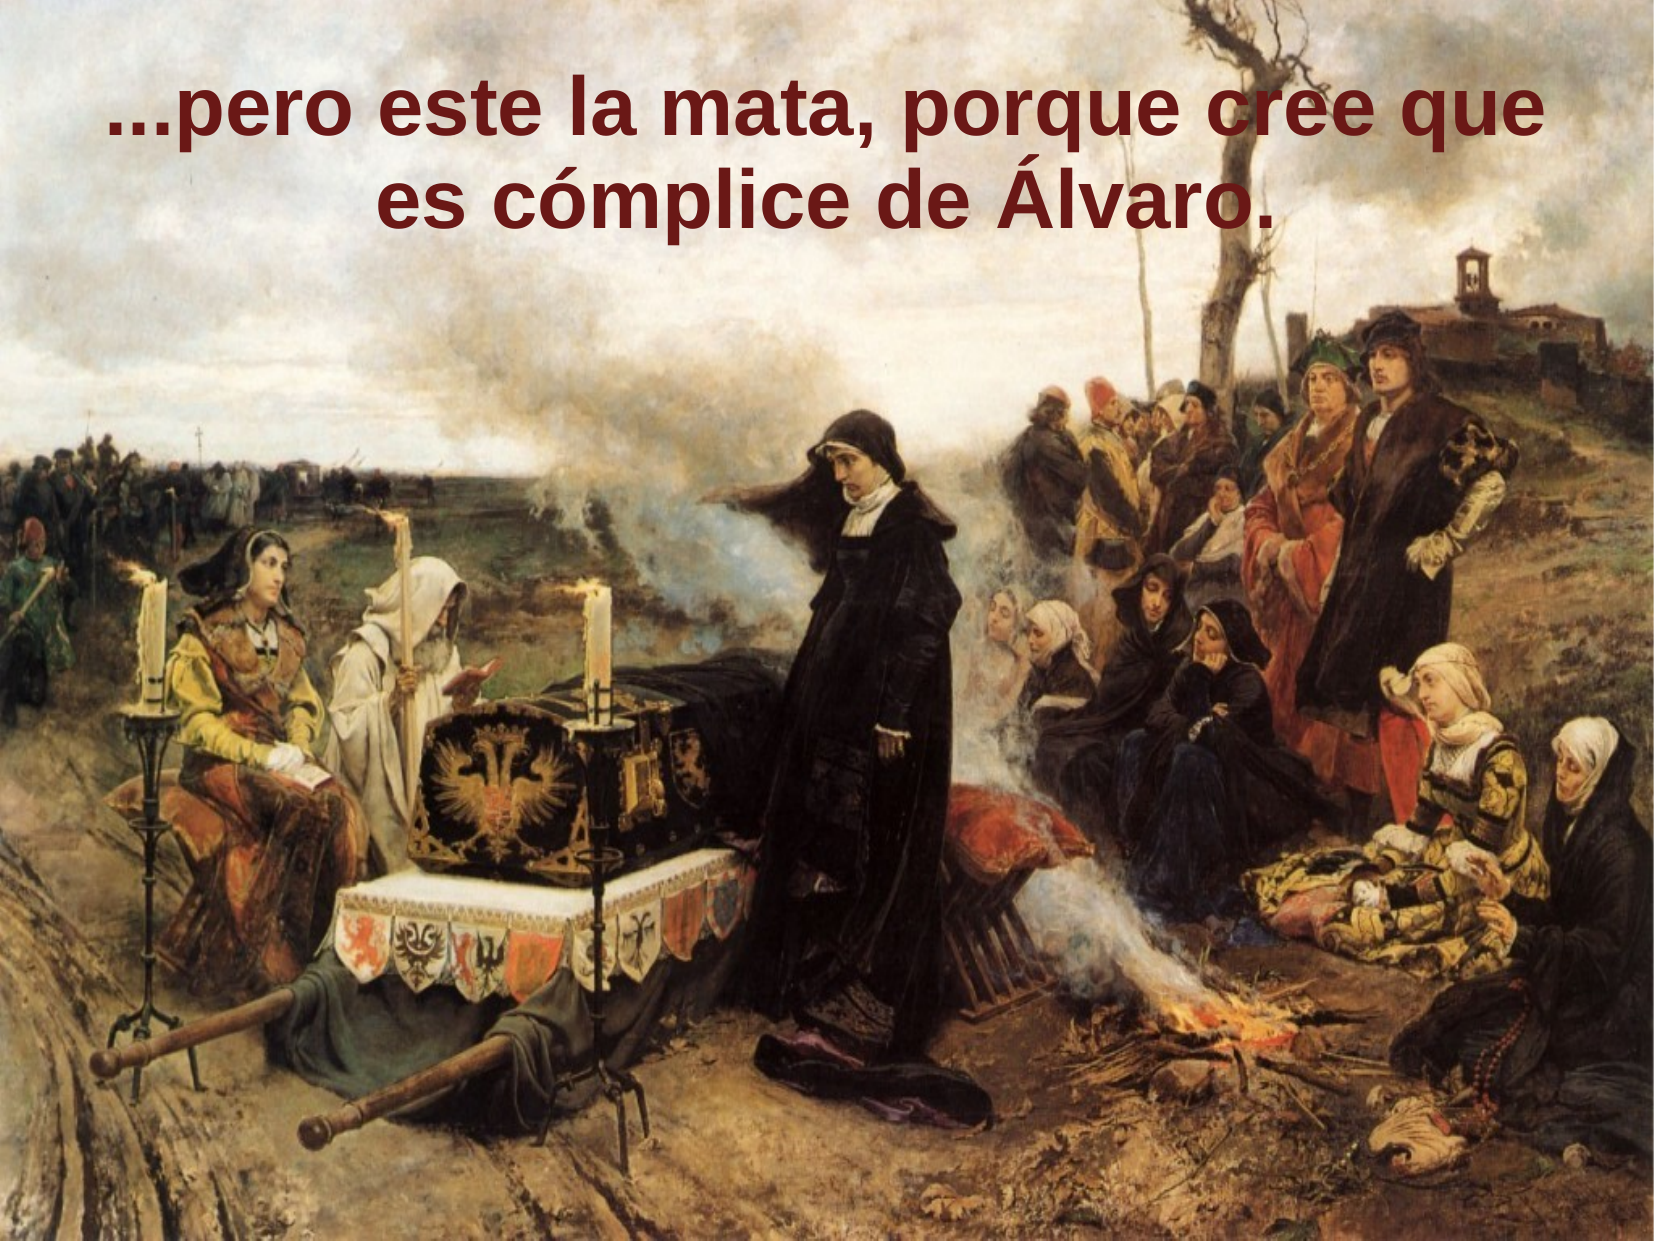

# ...pero este la mata, porque cree que es cómplice de Álvaro.